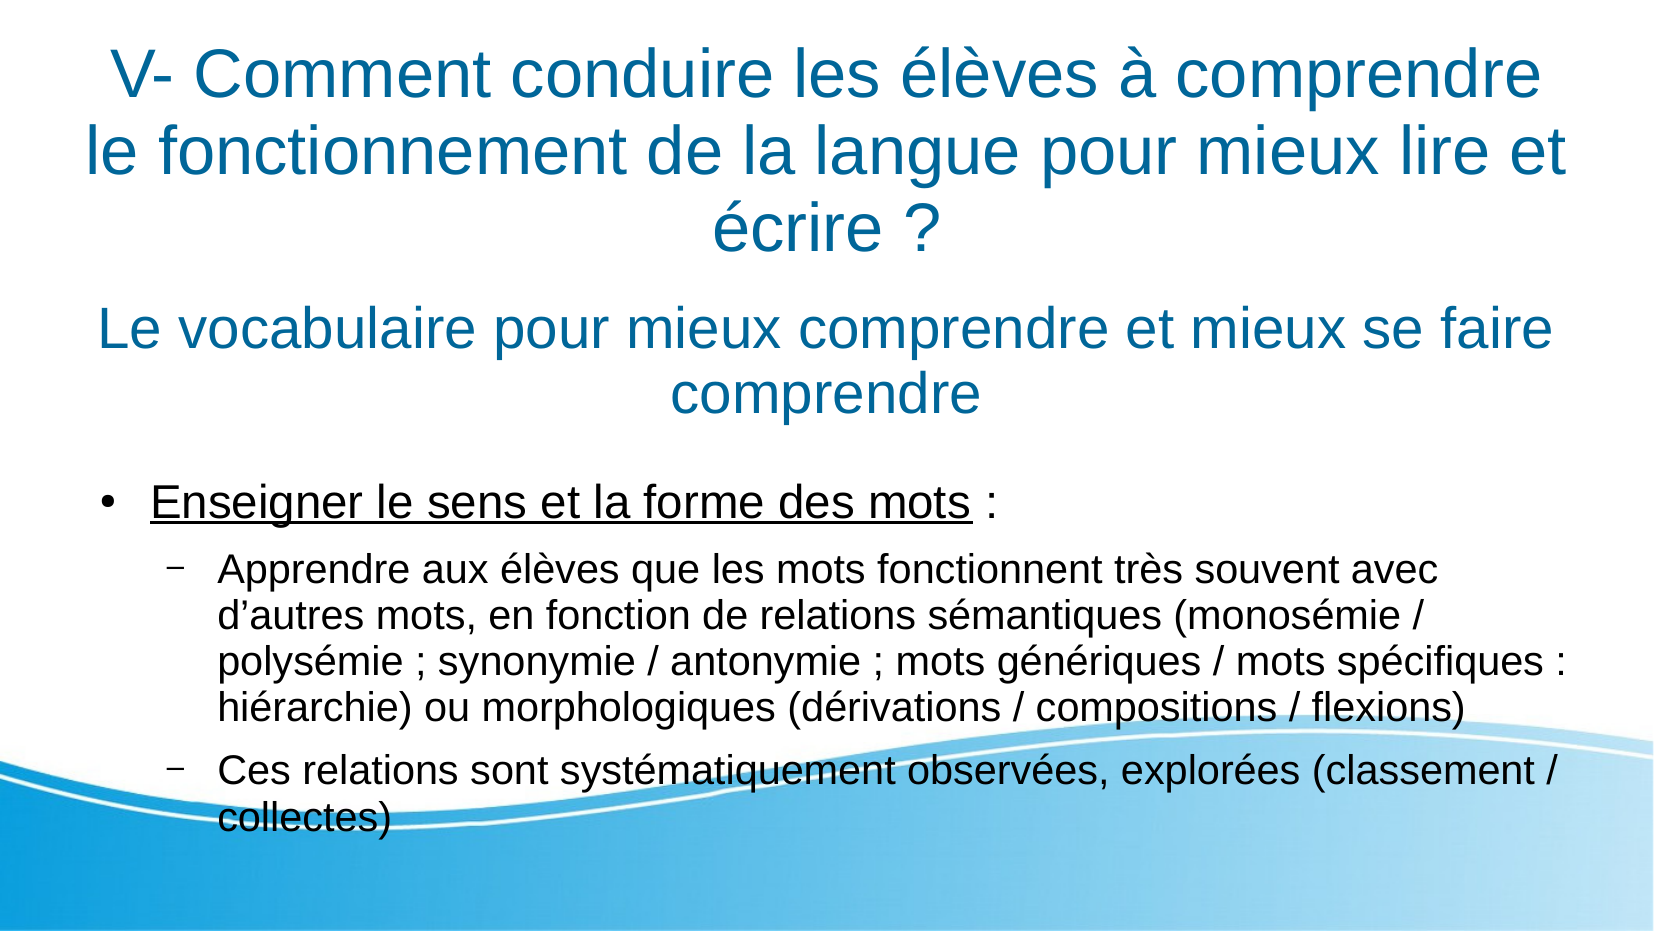

# V- Comment conduire les élèves à comprendre le fonctionnement de la langue pour mieux lire et écrire ?
Le vocabulaire pour mieux comprendre et mieux se faire comprendre
Enseigner le sens et la forme des mots :
Apprendre aux élèves que les mots fonctionnent très souvent avec d’autres mots, en fonction de relations sémantiques (monosémie / polysémie ; synonymie / antonymie ; mots génériques / mots spécifiques : hiérarchie) ou morphologiques (dérivations / compositions / flexions)
Ces relations sont systématiquement observées, explorées (classement / collectes)